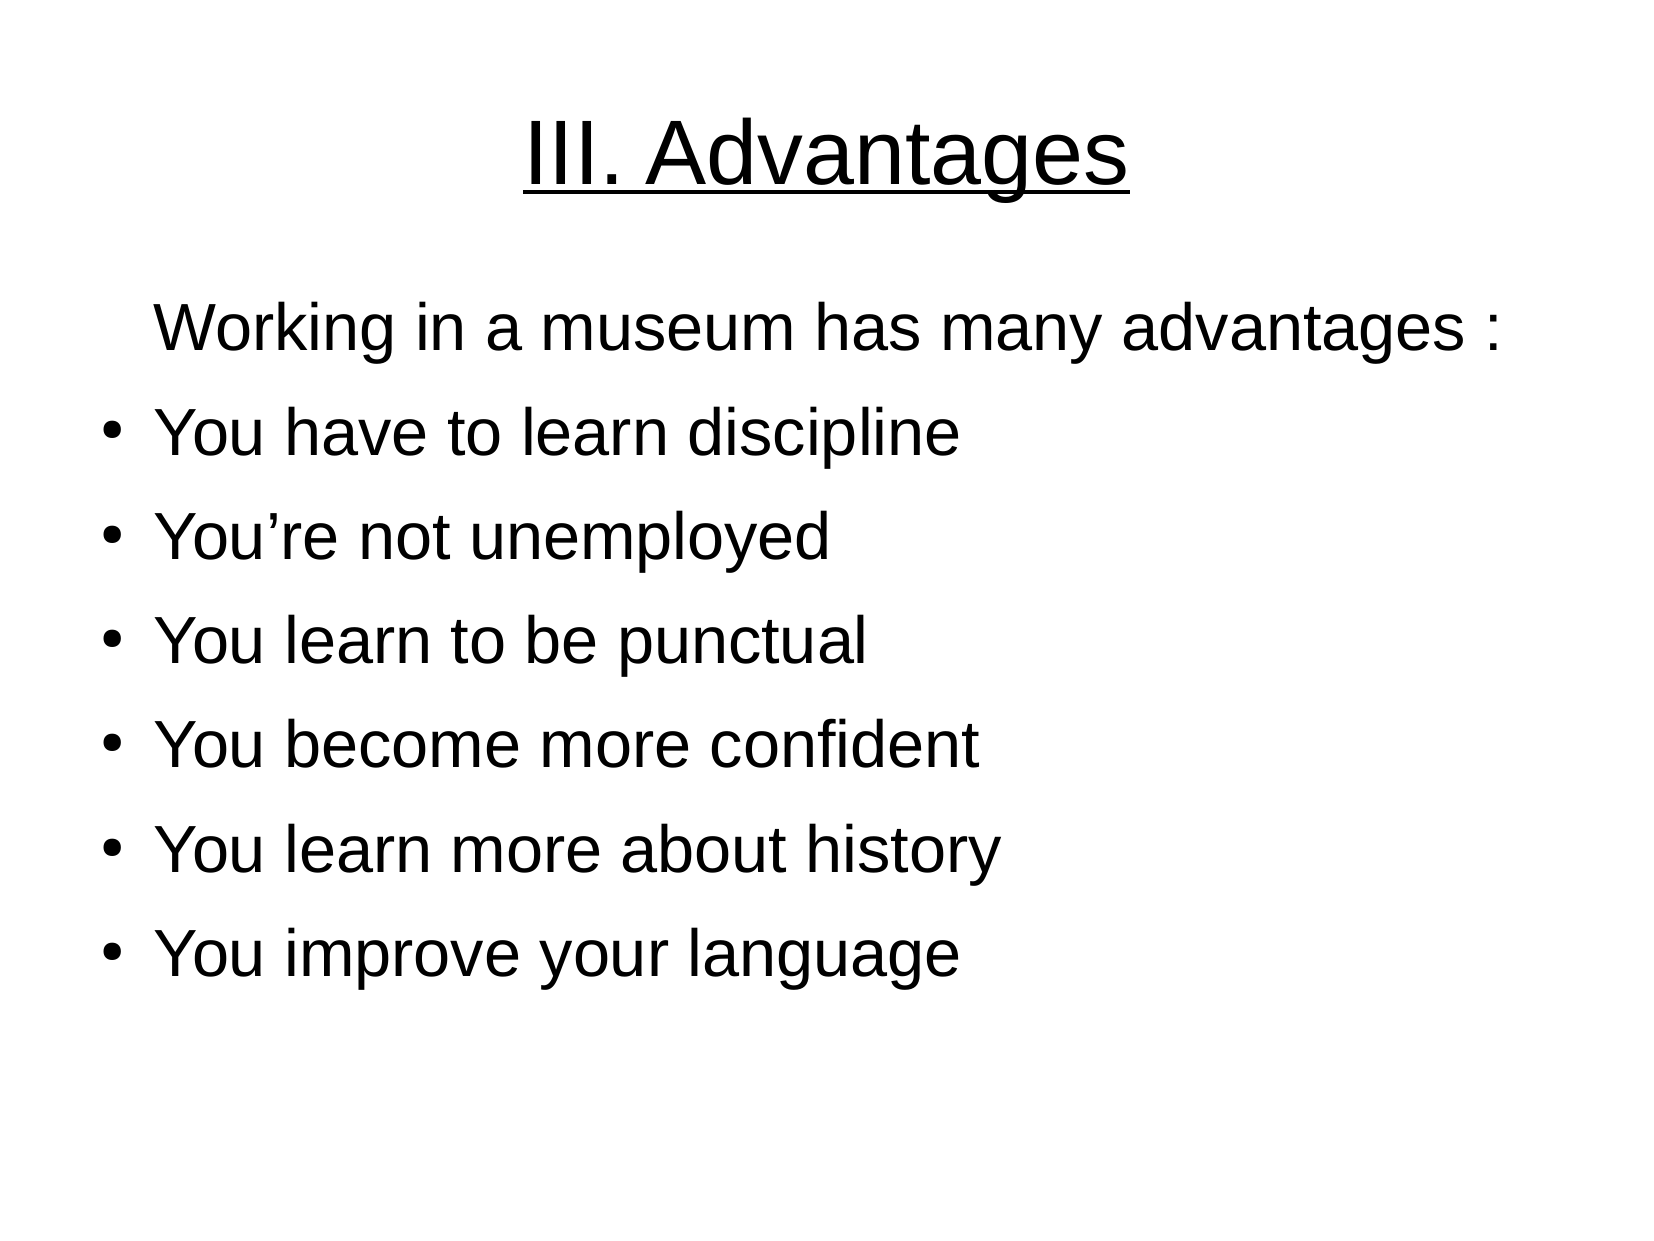

# III. Advantages
Working in a museum has many advantages :
You have to learn discipline
You’re not unemployed
You learn to be punctual
You become more confident
You learn more about history
You improve your language